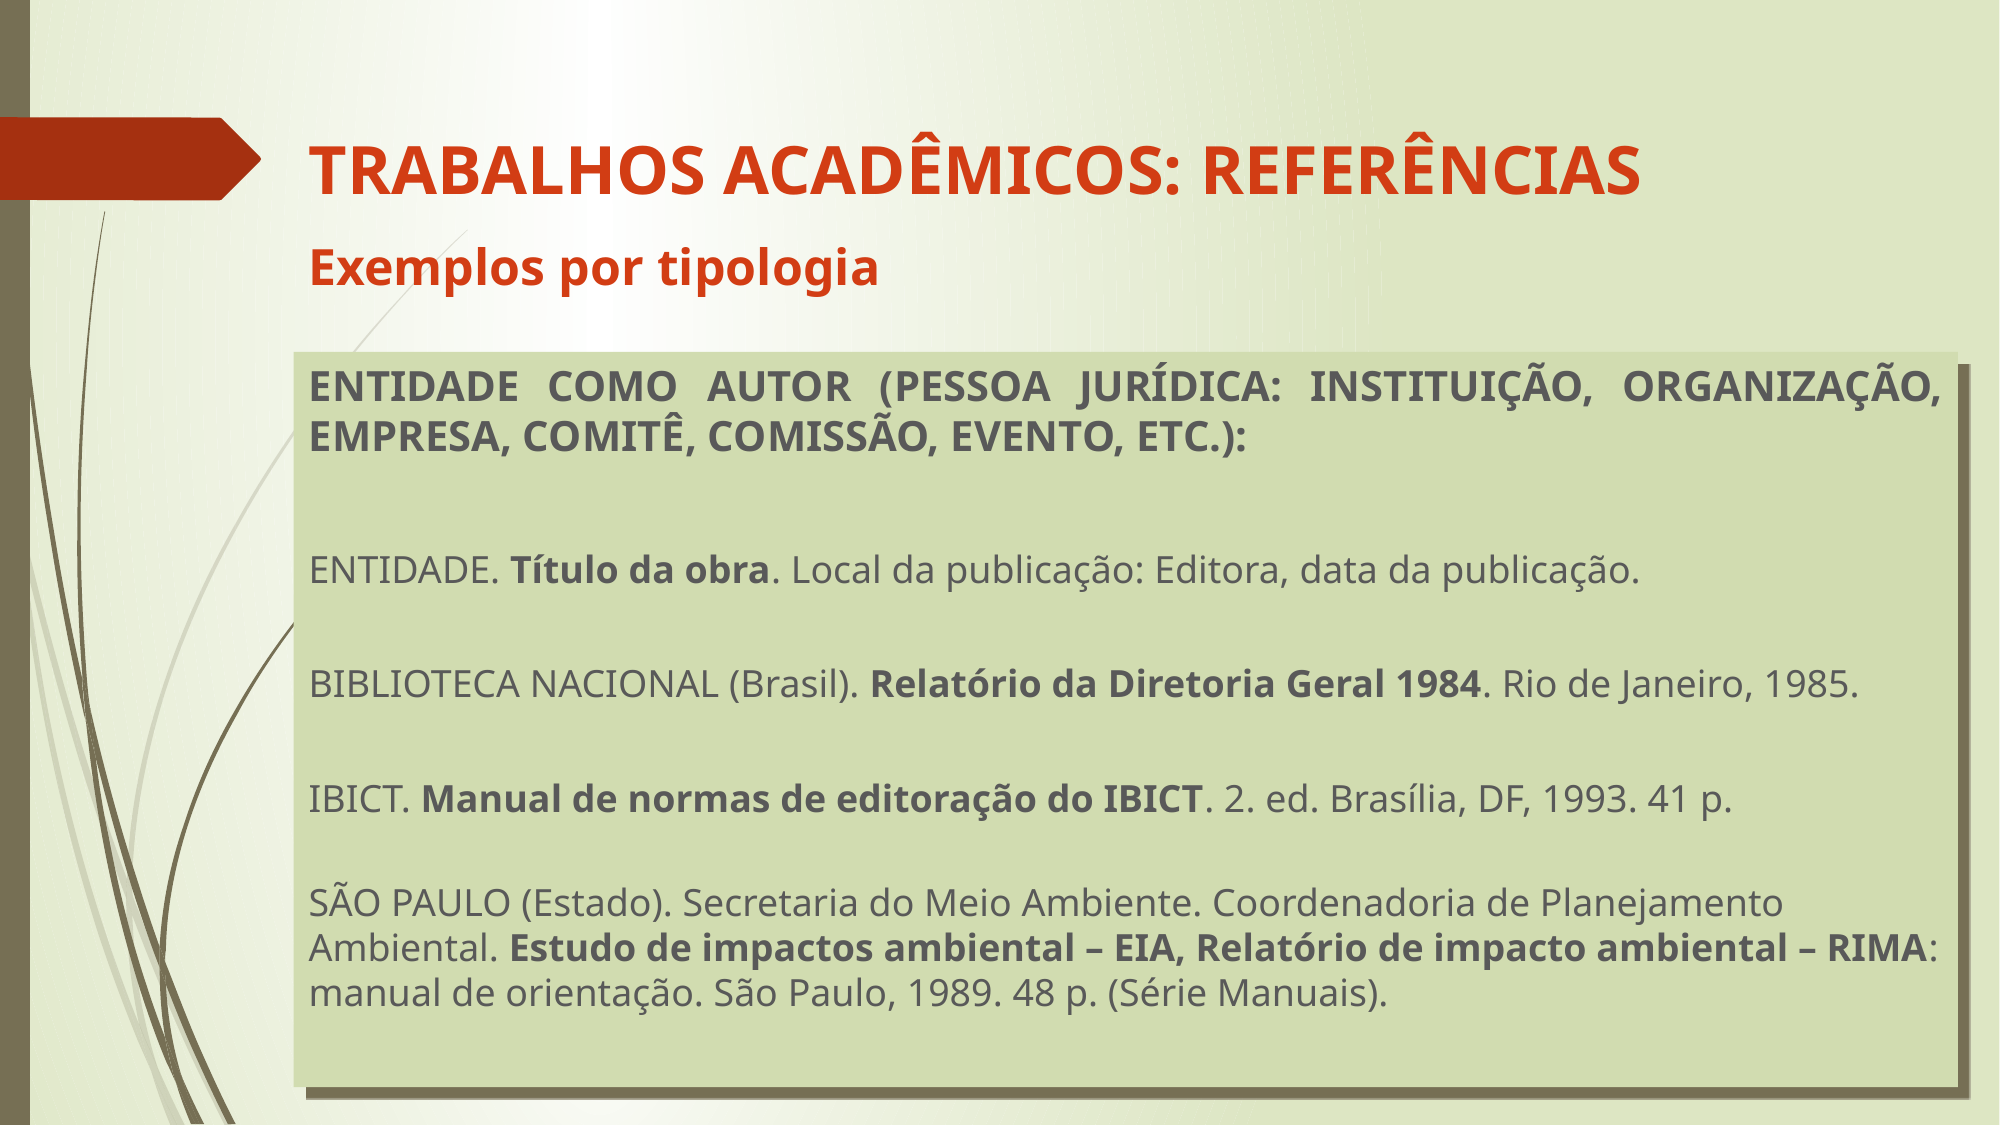

TRABALHOS ACADÊMICOS: REFERÊNCIAS
Exemplos por tipologia
# ENTIDADE COMO AUTOR (PESSOA JURÍDICA: INSTITUIÇÃO, ORGANIZAÇÃO, EMPRESA, COMITÊ, COMISSÃO, EVENTO, ETC.):
ENTIDADE. Título da obra. Local da publicação: Editora, data da publicação.
BIBLIOTECA NACIONAL (Brasil). Relatório da Diretoria Geral 1984. Rio de Janeiro, 1985.
IBICT. Manual de normas de editoração do IBICT. 2. ed. Brasília, DF, 1993. 41 p.
SÃO PAULO (Estado). Secretaria do Meio Ambiente. Coordenadoria de Planejamento Ambiental. Estudo de impactos ambiental – EIA, Relatório de impacto ambiental – RIMA: manual de orientação. São Paulo, 1989. 48 p. (Série Manuais).